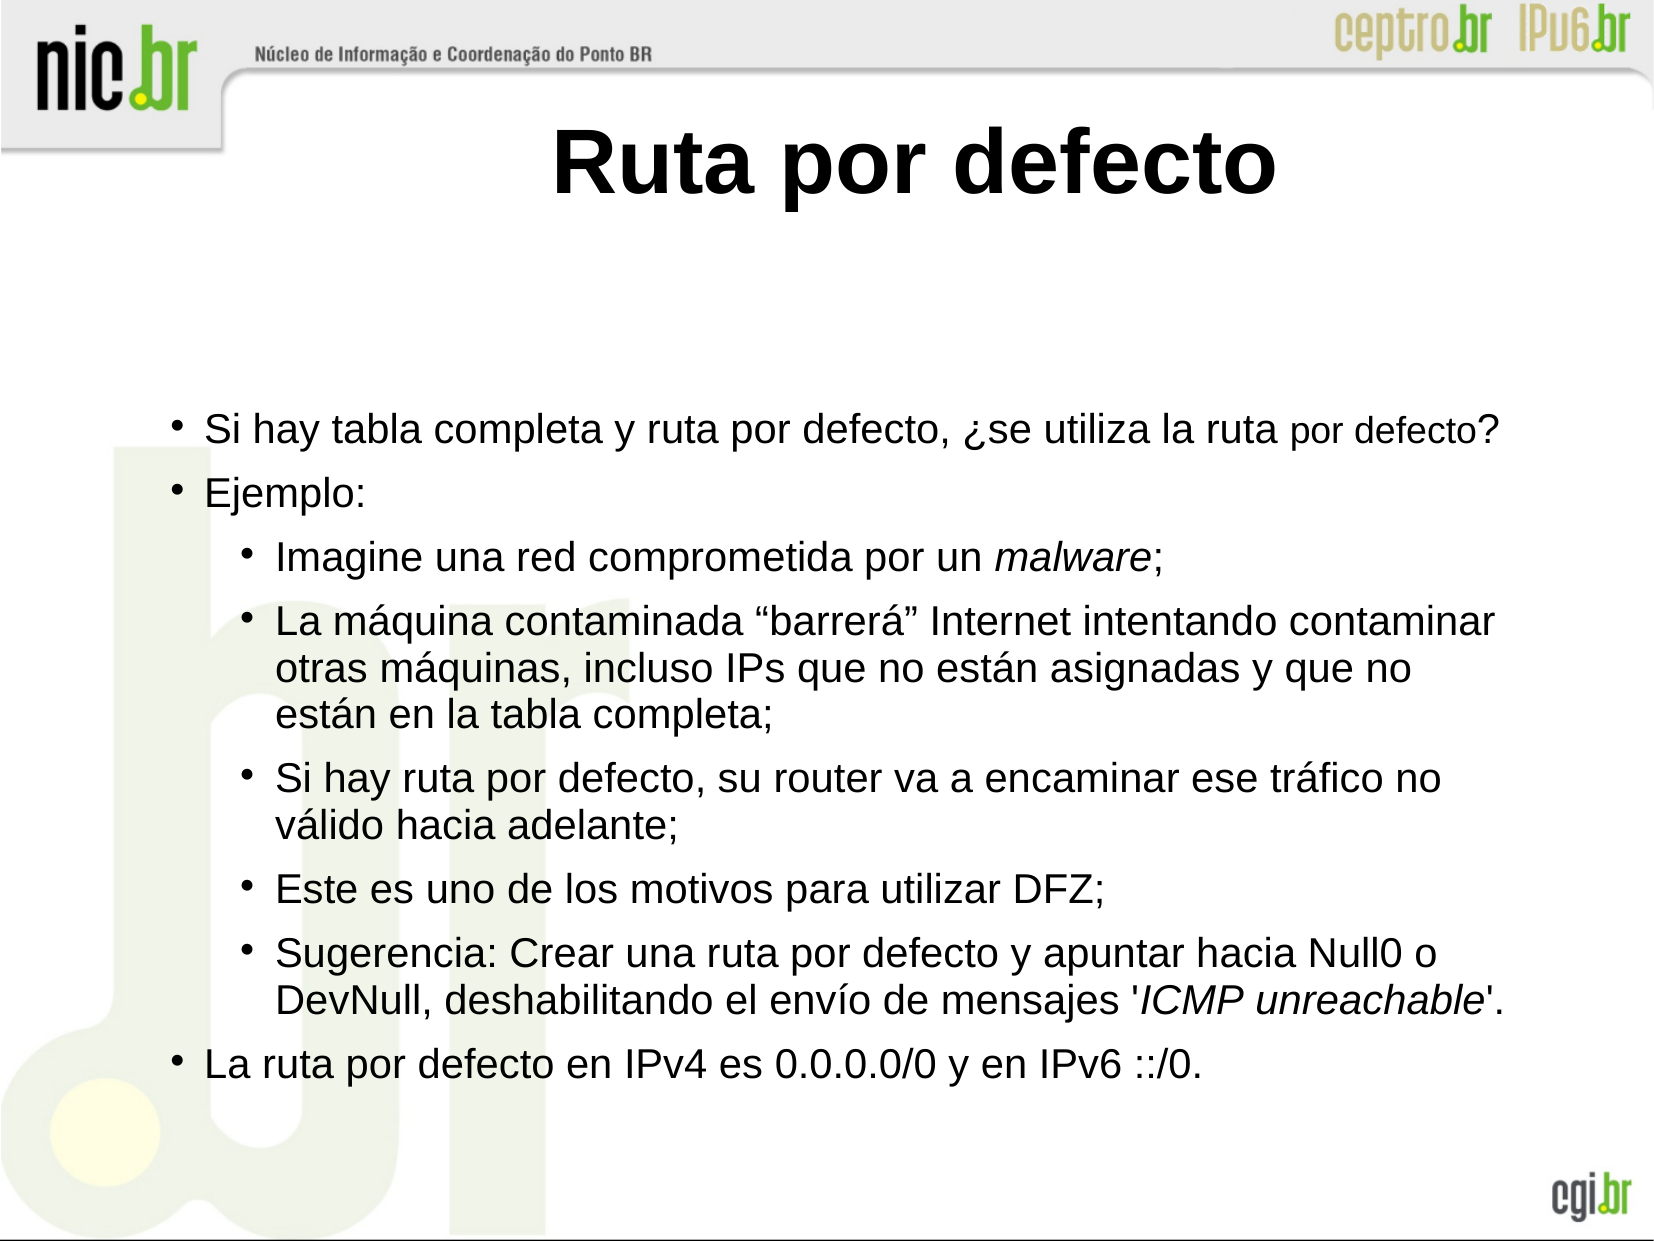

Ruta por defecto
Si hay tabla completa y ruta por defecto, ¿se utiliza la ruta por defecto?
Ejemplo:
Imagine una red comprometida por un malware;
La máquina contaminada “barrerá” Internet intentando contaminar otras máquinas, incluso IPs que no están asignadas y que no están en la tabla completa;
Si hay ruta por defecto, su router va a encaminar ese tráfico no válido hacia adelante;
Este es uno de los motivos para utilizar DFZ;
Sugerencia: Crear una ruta por defecto y apuntar hacia Null0 o DevNull, deshabilitando el envío de mensajes 'ICMP unreachable'.
La ruta por defecto en IPv4 es 0.0.0.0/0 y en IPv6 ::/0.